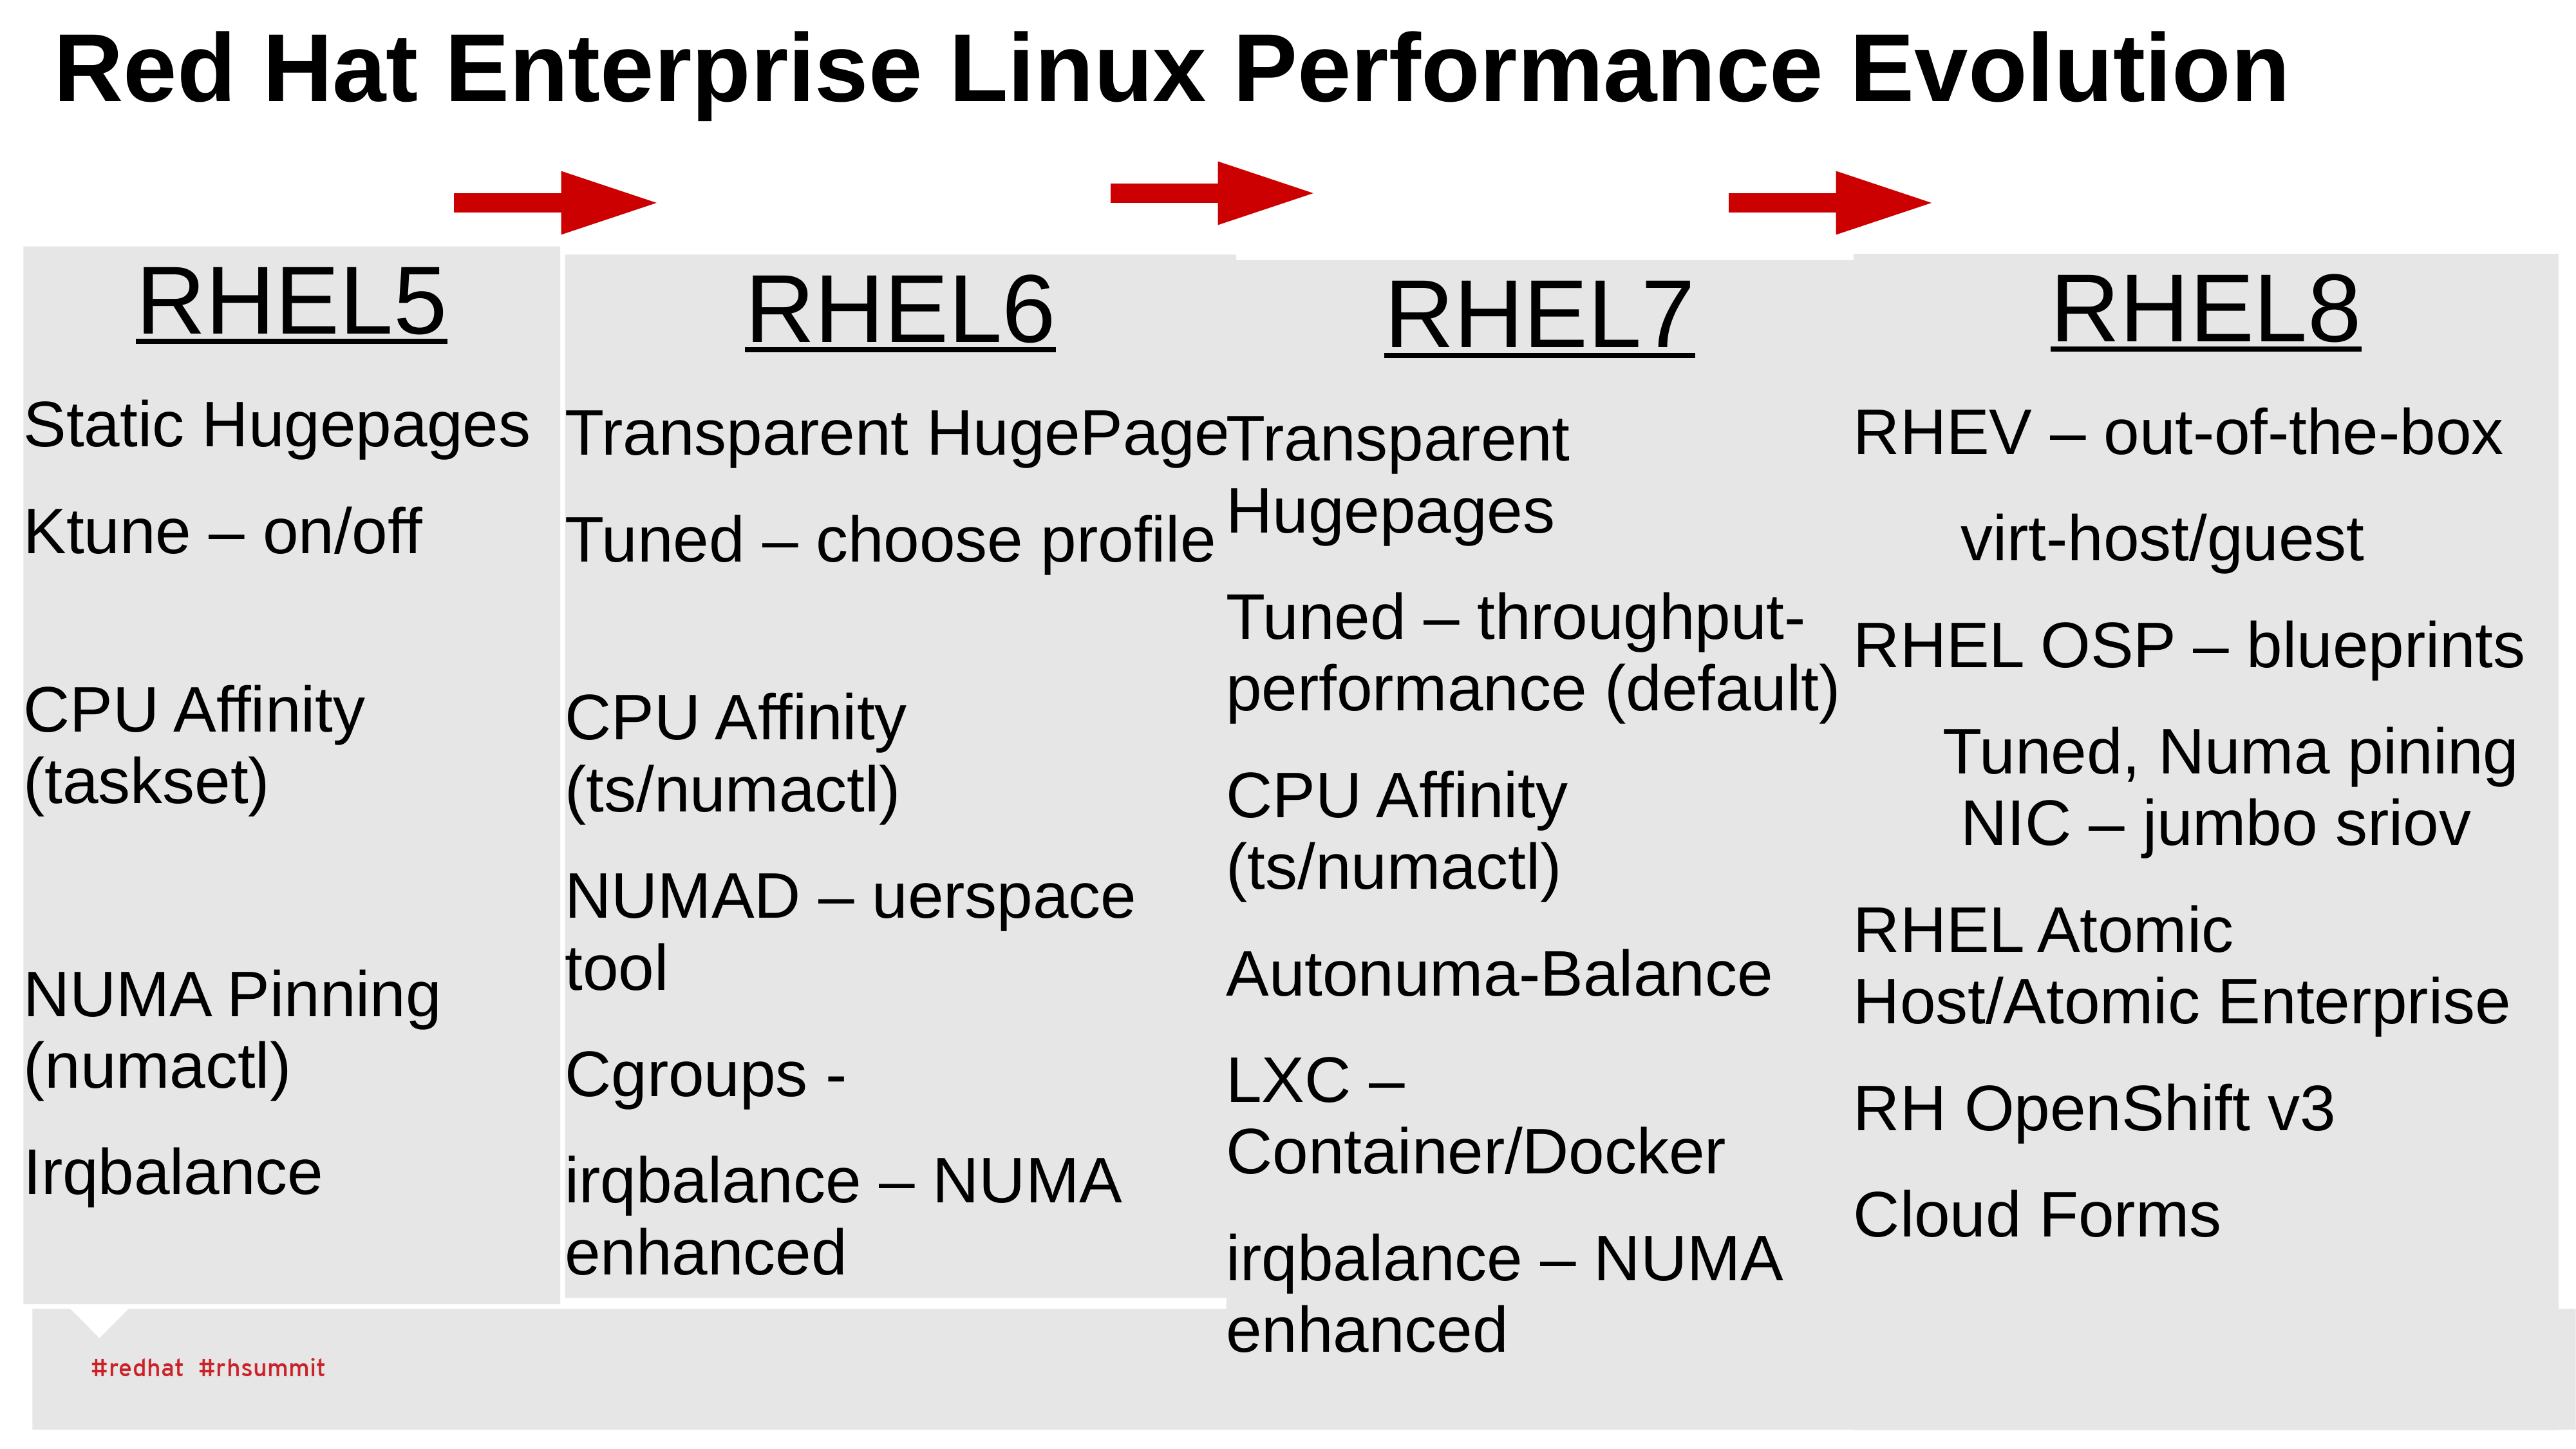

Red Hat Enterprise Linux Performance Evolution
RHEL5
Static Hugepages
Ktune – on/off
CPU Affinity (taskset)
NUMA Pinning (numactl)
Irqbalance
RHEL8
RHEV – out-of-the-box
 virt-host/guest
RHEL OSP – blueprints
 Tuned, Numa pining NIC – jumbo sriov
RHEL Atomic Host/Atomic Enterprise
RH OpenShift v3
Cloud Forms
# RHEL6
Transparent HugePage
Tuned – choose profile
CPU Affinity (ts/numactl)
NUMAD – uerspace tool
Cgroups -
irqbalance – NUMA enhanced
RHEL7
Transparent Hugepages
Tuned – throughput-performance (default)
CPU Affinity (ts/numactl)
Autonuma-Balance
LXC – Container/Docker
irqbalance – NUMA enhanced